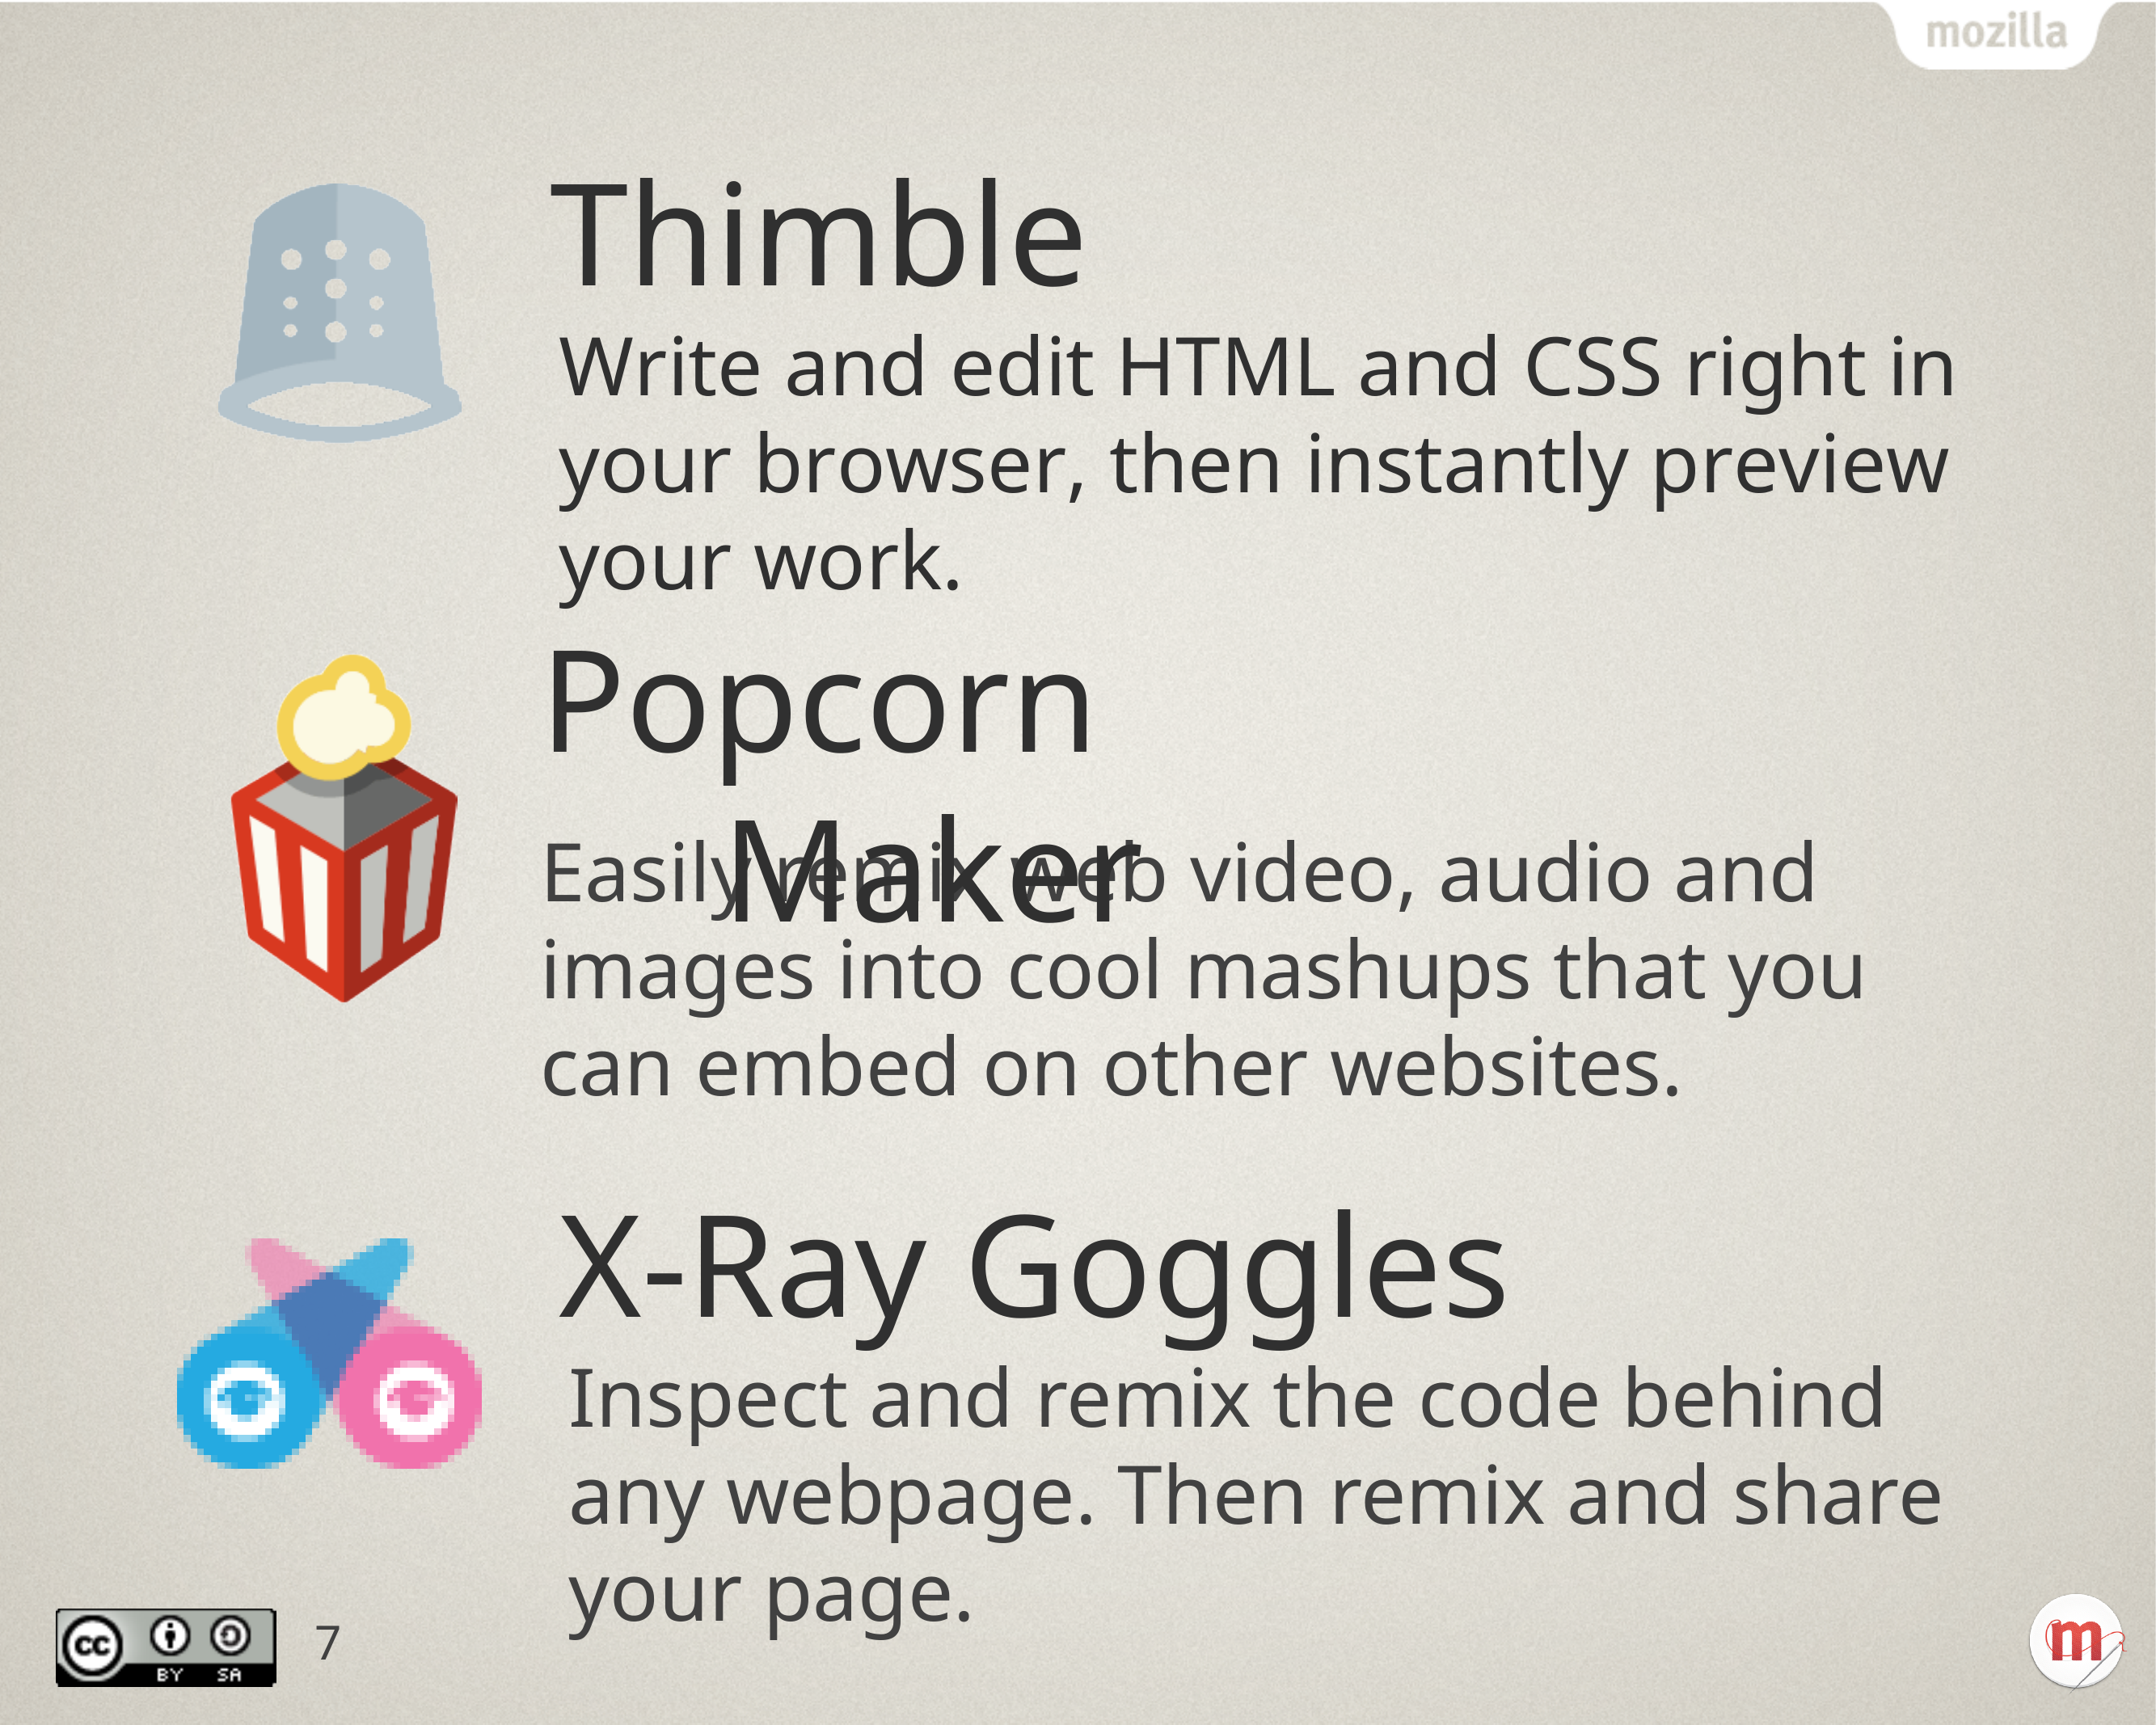

# Thimble
Write and edit HTML and CSS right in your browser, then instantly preview your work.
Popcorn Maker
Easily remix web video, audio and images into cool mashups that you can embed on other websites.
X-Ray Goggles
Inspect and remix the code behind any webpage. Then remix and share your page.
7